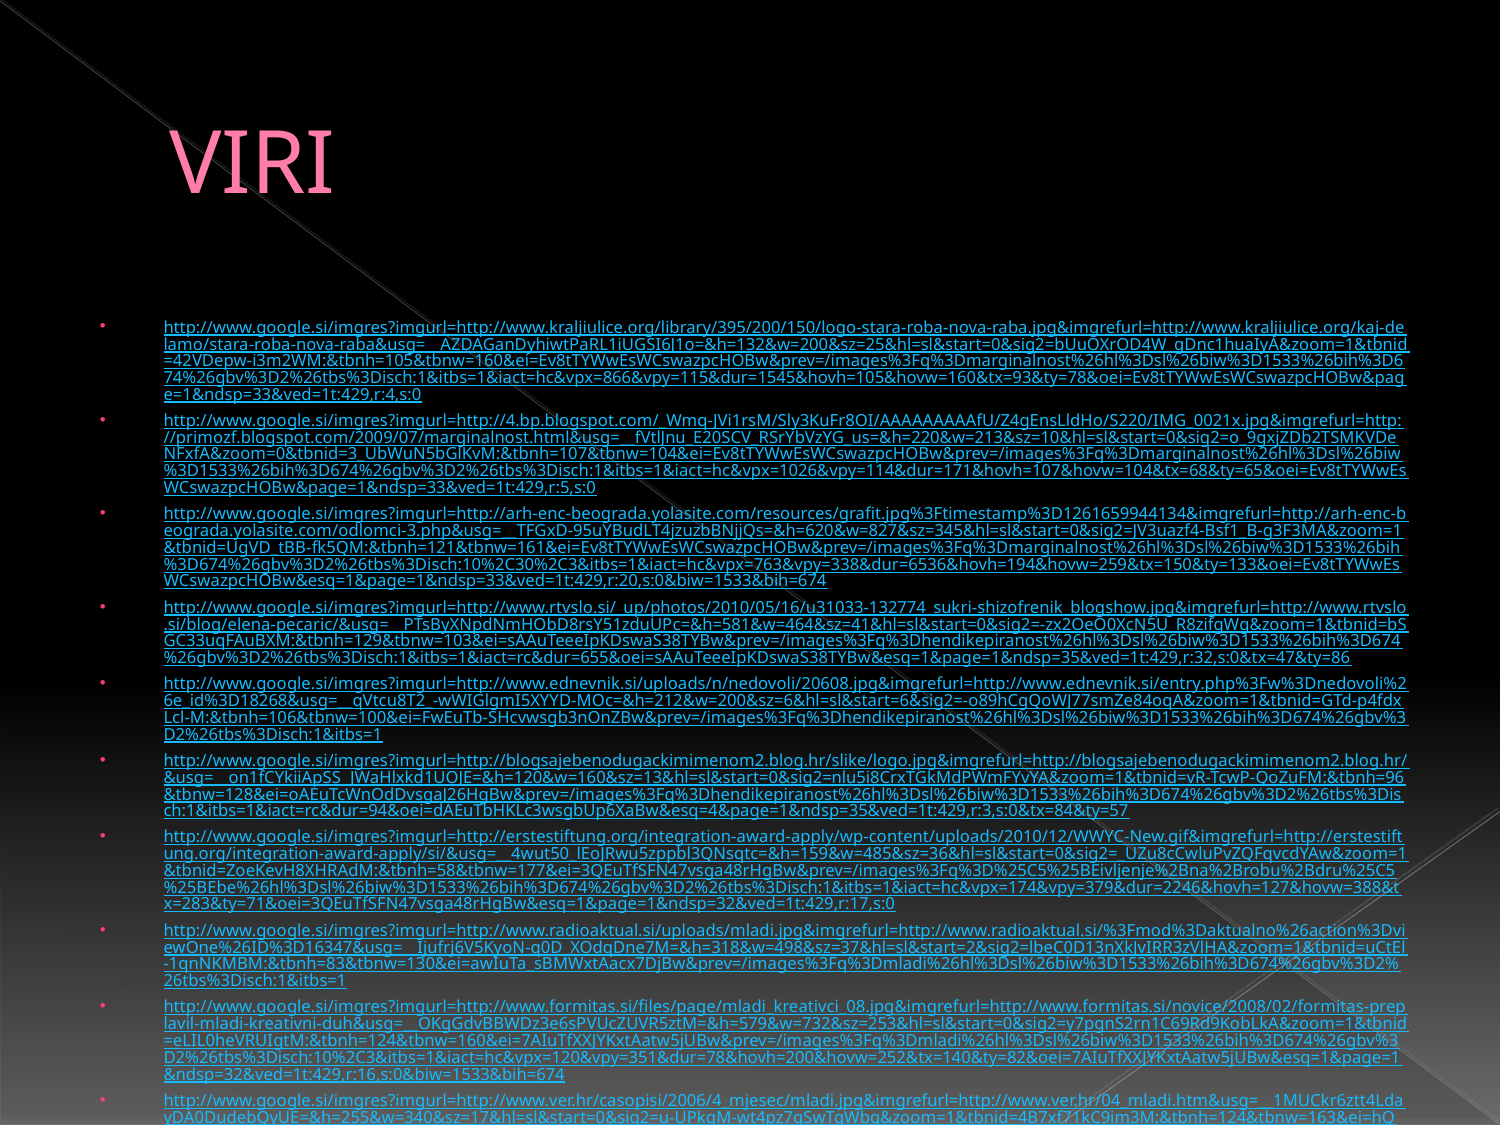

# VIRI
http://www.google.si/imgres?imgurl=http://www.kraljiulice.org/library/395/200/150/logo-stara-roba-nova-raba.jpg&imgrefurl=http://www.kraljiulice.org/kaj-delamo/stara-roba-nova-raba&usg=__AZDAGanDyhiwtPaRL1iUGSI6J1o=&h=132&w=200&sz=25&hl=sl&start=0&sig2=bUuOXrOD4W_gDnc1huaIyA&zoom=1&tbnid=42VDepw-i3m2WM:&tbnh=105&tbnw=160&ei=Ev8tTYWwEsWCswazpcHOBw&prev=/images%3Fq%3Dmarginalnost%26hl%3Dsl%26biw%3D1533%26bih%3D674%26gbv%3D2%26tbs%3Disch:1&itbs=1&iact=hc&vpx=866&vpy=115&dur=1545&hovh=105&hovw=160&tx=93&ty=78&oei=Ev8tTYWwEsWCswazpcHOBw&page=1&ndsp=33&ved=1t:429,r:4,s:0
http://www.google.si/imgres?imgurl=http://4.bp.blogspot.com/_Wmq-JVi1rsM/Sly3KuFr8OI/AAAAAAAAAfU/Z4gEnsLldHo/S220/IMG_0021x.jpg&imgrefurl=http://primozf.blogspot.com/2009/07/marginalnost.html&usg=__fVtlJnu_E20SCV_RSrYbVzYG_us=&h=220&w=213&sz=10&hl=sl&start=0&sig2=o_9gxjZDb2TSMKVDeNFxfA&zoom=0&tbnid=3_UbWuN5bGlKvM:&tbnh=107&tbnw=104&ei=Ev8tTYWwEsWCswazpcHOBw&prev=/images%3Fq%3Dmarginalnost%26hl%3Dsl%26biw%3D1533%26bih%3D674%26gbv%3D2%26tbs%3Disch:1&itbs=1&iact=hc&vpx=1026&vpy=114&dur=171&hovh=107&hovw=104&tx=68&ty=65&oei=Ev8tTYWwEsWCswazpcHOBw&page=1&ndsp=33&ved=1t:429,r:5,s:0
http://www.google.si/imgres?imgurl=http://arh-enc-beograda.yolasite.com/resources/grafit.jpg%3Ftimestamp%3D1261659944134&imgrefurl=http://arh-enc-beograda.yolasite.com/odlomci-3.php&usg=__TFGxD-95uYBudLT4jzuzbBNjjQs=&h=620&w=827&sz=345&hl=sl&start=0&sig2=JV3uazf4-Bsf1_B-g3F3MA&zoom=1&tbnid=UgVD_tBB-fk5QM:&tbnh=121&tbnw=161&ei=Ev8tTYWwEsWCswazpcHOBw&prev=/images%3Fq%3Dmarginalnost%26hl%3Dsl%26biw%3D1533%26bih%3D674%26gbv%3D2%26tbs%3Disch:10%2C30%2C3&itbs=1&iact=hc&vpx=763&vpy=338&dur=6536&hovh=194&hovw=259&tx=150&ty=133&oei=Ev8tTYWwEsWCswazpcHOBw&esq=1&page=1&ndsp=33&ved=1t:429,r:20,s:0&biw=1533&bih=674
http://www.google.si/imgres?imgurl=http://www.rtvslo.si/_up/photos/2010/05/16/u31033-132774_sukri-shizofrenik_blogshow.jpg&imgrefurl=http://www.rtvslo.si/blog/elena-pecaric/&usg=__PTsByXNpdNmHObD8rsY51zduUPc=&h=581&w=464&sz=41&hl=sl&start=0&sig2=-zx2OeO0XcN5U_R8zifgWg&zoom=1&tbnid=bSGC33uqFAuBXM:&tbnh=129&tbnw=103&ei=sAAuTeeeIpKDswaS38TYBw&prev=/images%3Fq%3Dhendikepiranost%26hl%3Dsl%26biw%3D1533%26bih%3D674%26gbv%3D2%26tbs%3Disch:1&itbs=1&iact=rc&dur=655&oei=sAAuTeeeIpKDswaS38TYBw&esq=1&page=1&ndsp=35&ved=1t:429,r:32,s:0&tx=47&ty=86
http://www.google.si/imgres?imgurl=http://www.ednevnik.si/uploads/n/nedovoli/20608.jpg&imgrefurl=http://www.ednevnik.si/entry.php%3Fw%3Dnedovoli%26e_id%3D18268&usg=__qVtcu8T2_-wWIGlgmI5XYYD-MOc=&h=212&w=200&sz=6&hl=sl&start=6&sig2=-o89hCgQoWJ77smZe84oqA&zoom=1&tbnid=GTd-p4fdxLcl-M:&tbnh=106&tbnw=100&ei=FwEuTb-SHcvwsgb3nOnZBw&prev=/images%3Fq%3Dhendikepiranost%26hl%3Dsl%26biw%3D1533%26bih%3D674%26gbv%3D2%26tbs%3Disch:1&itbs=1
http://www.google.si/imgres?imgurl=http://blogsajebenodugackimimenom2.blog.hr/slike/logo.jpg&imgrefurl=http://blogsajebenodugackimimenom2.blog.hr/&usg=__on1fCYkiiApSS_JWaHlxkd1UOJE=&h=120&w=160&sz=13&hl=sl&start=0&sig2=nlu5i8CrxTGkMdPWmFYvYA&zoom=1&tbnid=vR-TcwP-QoZuFM:&tbnh=96&tbnw=128&ei=oAEuTcWnOdDvsgaJ26HgBw&prev=/images%3Fq%3Dhendikepiranost%26hl%3Dsl%26biw%3D1533%26bih%3D674%26gbv%3D2%26tbs%3Disch:1&itbs=1&iact=rc&dur=94&oei=dAEuTbHKLc3wsgbUp6XaBw&esq=4&page=1&ndsp=35&ved=1t:429,r:3,s:0&tx=84&ty=57
http://www.google.si/imgres?imgurl=http://erstestiftung.org/integration-award-apply/wp-content/uploads/2010/12/WWYC-New.gif&imgrefurl=http://erstestiftung.org/integration-award-apply/si/&usg=__4wut50_lEoJRwu5zppbl3QNsqtc=&h=159&w=485&sz=36&hl=sl&start=0&sig2=_UZu8cCwluPvZQFqvcdYAw&zoom=1&tbnid=ZoeKevH8XHRAdM:&tbnh=58&tbnw=177&ei=3QEuTfSFN47vsga48rHgBw&prev=/images%3Fq%3D%25C5%25BEivljenje%2Bna%2Brobu%2Bdru%25C5%25BEbe%26hl%3Dsl%26biw%3D1533%26bih%3D674%26gbv%3D2%26tbs%3Disch:1&itbs=1&iact=hc&vpx=174&vpy=379&dur=2246&hovh=127&hovw=388&tx=283&ty=71&oei=3QEuTfSFN47vsga48rHgBw&esq=1&page=1&ndsp=32&ved=1t:429,r:17,s:0
http://www.google.si/imgres?imgurl=http://www.radioaktual.si/uploads/mladi.jpg&imgrefurl=http://www.radioaktual.si/%3Fmod%3Daktualno%26action%3DviewOne%26ID%3D16347&usg=__Ijufrj6V5KyoN-q0D_XOdqDne7M=&h=318&w=498&sz=37&hl=sl&start=2&sig2=lbeC0D13nXkJvIRR3zVlHA&zoom=1&tbnid=uCtEl-1qnNKMBM:&tbnh=83&tbnw=130&ei=awIuTa_sBMWxtAacx7DjBw&prev=/images%3Fq%3Dmladi%26hl%3Dsl%26biw%3D1533%26bih%3D674%26gbv%3D2%26tbs%3Disch:1&itbs=1
http://www.google.si/imgres?imgurl=http://www.formitas.si/files/page/mladi_kreativci_08.jpg&imgrefurl=http://www.formitas.si/novice/2008/02/formitas-preplavil-mladi-kreativni-duh&usg=__OKgGdvBBWDz3e6sPVUcZUVR5ztM=&h=579&w=732&sz=253&hl=sl&start=0&sig2=y7pgnS2rn1C69Rd9KobLkA&zoom=1&tbnid=eLIL0heVRUIgtM:&tbnh=124&tbnw=160&ei=7AIuTfXXJYKxtAatw5jUBw&prev=/images%3Fq%3Dmladi%26hl%3Dsl%26biw%3D1533%26bih%3D674%26gbv%3D2%26tbs%3Disch:10%2C3&itbs=1&iact=hc&vpx=120&vpy=351&dur=78&hovh=200&hovw=252&tx=140&ty=82&oei=7AIuTfXXJYKxtAatw5jUBw&esq=1&page=1&ndsp=32&ved=1t:429,r:16,s:0&biw=1533&bih=674
http://www.google.si/imgres?imgurl=http://www.ver.hr/casopisi/2006/4_mjesec/mladi.jpg&imgrefurl=http://www.ver.hr/04_mladi.htm&usg=__1MUCkr6ztt4LdayDA0DudebQyUE=&h=255&w=340&sz=17&hl=sl&start=0&sig2=u-UPkgM-wt4pz7gSwTqWbg&zoom=1&tbnid=4B7xf71kC9im3M:&tbnh=124&tbnw=163&ei=hQMuTYDQAof2sgbwg7TYBw&prev=/images%3Fq%3Dmladi%26hl%3Dsl%26biw%3D1533%26bih%3D674%26gbv%3D2%26tbs%3Disch:1&itbs=1&iact=hc&vpx=291&vpy=355&dur=0&hovh=194&hovw=259&tx=146&ty=101&oei=hQMuTYDQAof2sgbwg7TYBw&esq=1&page=1&ndsp=32&ved=1t:429,r:17,s:0
http://www.google.si/imgres?imgurl=http://www.seebiz.eu/files/img/2008/12/9/gaypride-001.jpg&imgrefurl=http://www.seebiz.eu/hr/seebiz-trend/zivot-i-showbiz/homoseksualci-pripremaju-ruzicasti-bozic,32652.html&usg=__c43Dz_tKtELvcl8pgqtcsHEu13Y=&h=250&w=488&sz=44&hl=sl&start=0&sig2=nmQpVnJ038lSBKHqB6uang&zoom=1&tbnid=JK-BH6dC73HsgM:&tbnh=124&tbnw=164&ei=-gMuTbOYIoeGswaZ7dDaBw&prev=/images%3Fq%3Dhomoseksualci%26hl%3Dsl%26biw%3D1533%26bih%3D674%26gbv%3D2%26tbs%3Disch:10%2C3&itbs=1&iact=hc&vpx=540&vpy=225&dur=1357&hovh=161&hovw=314&tx=175&ty=109&oei=-gMuTbOYIoeGswaZ7dDaBw&esq=1&page=1&ndsp=32&ved=1t:429,r:11,s:0&biw=1533&bih=674